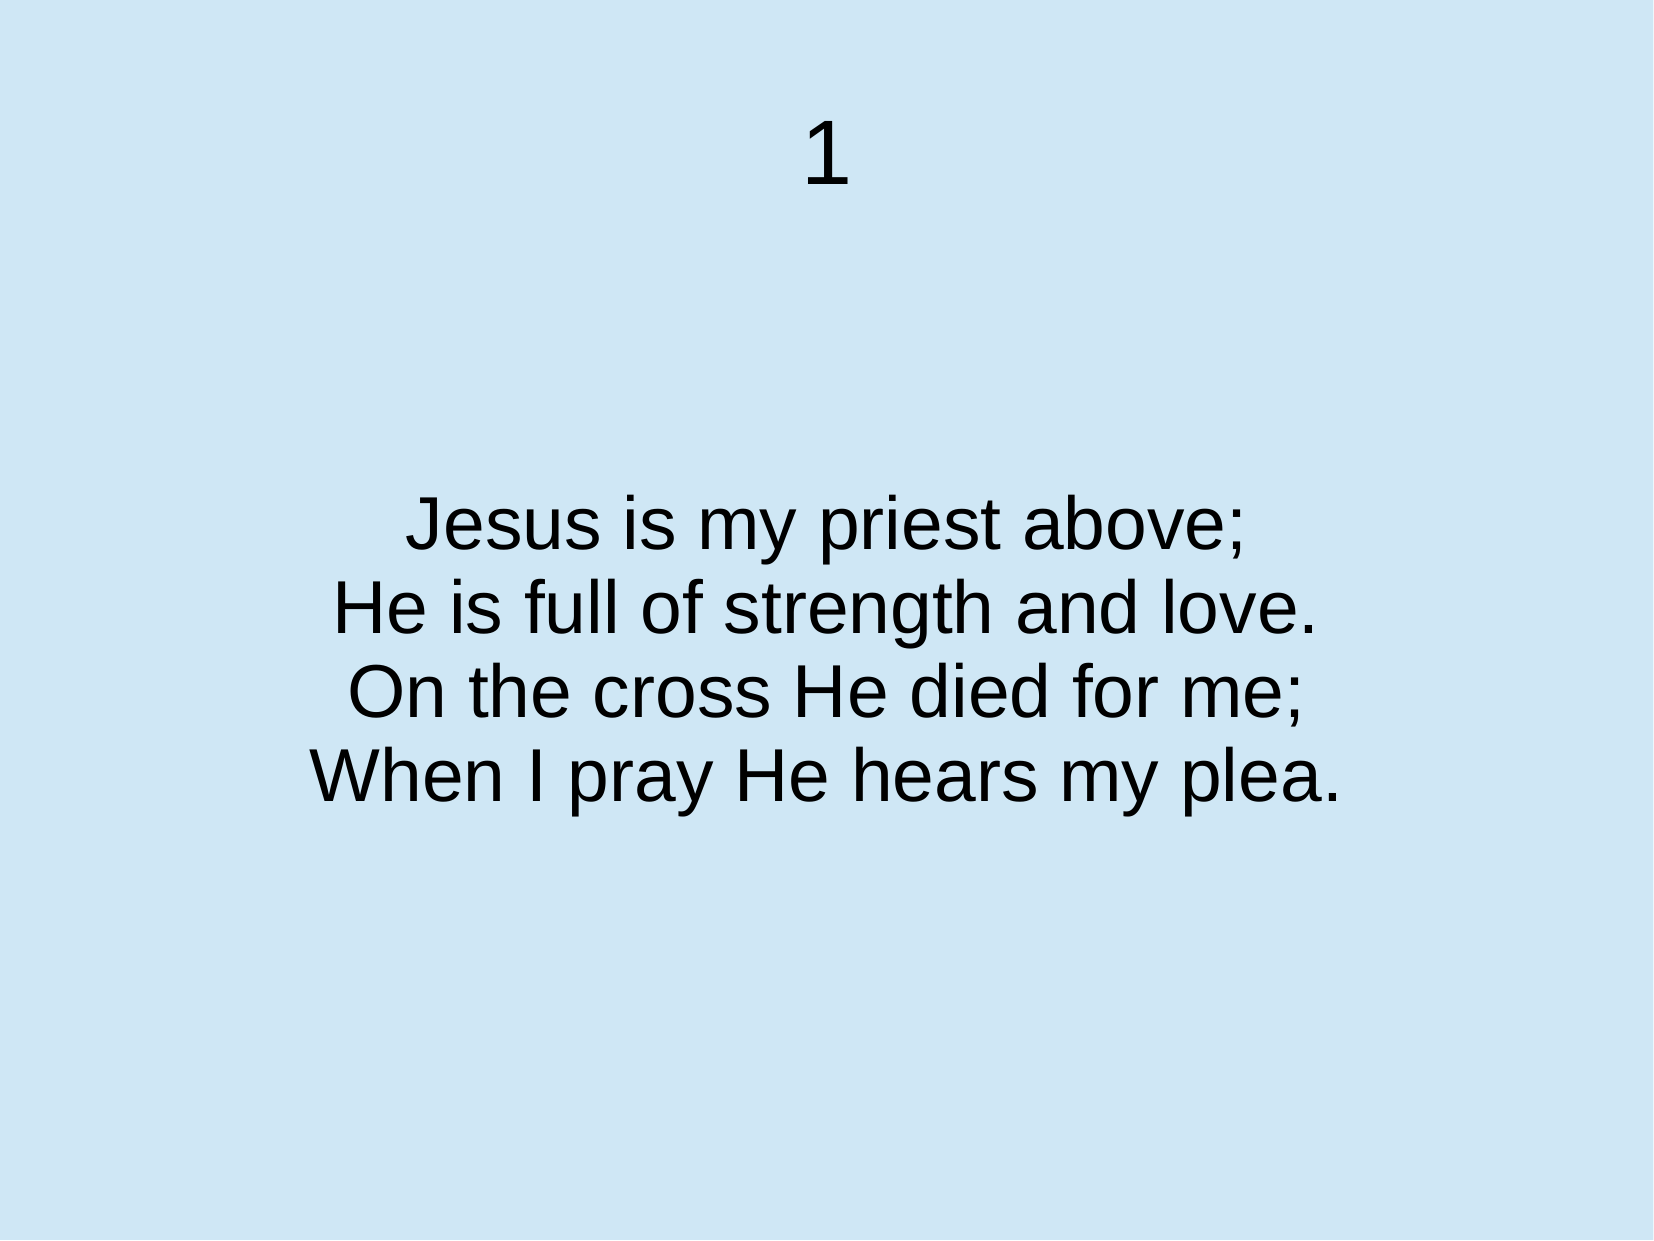

# 1
Jesus is my priest above;
He is full of strength and love.
On the cross He died for me;
When I pray He hears my plea.